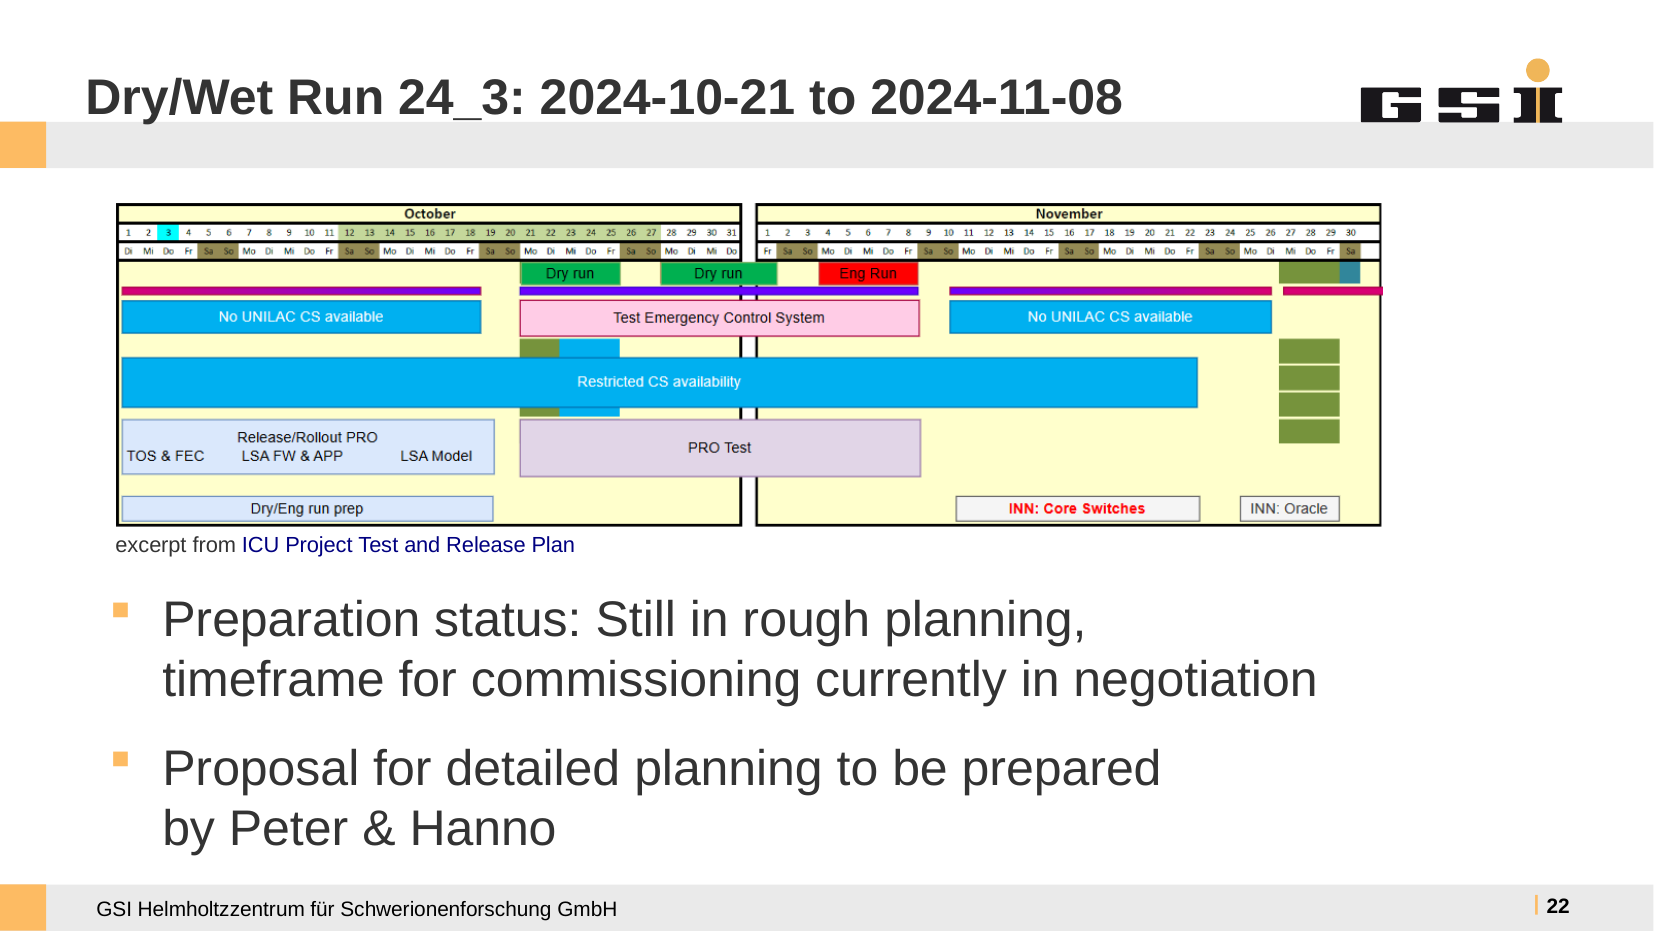

# Dry/Wet Run 24_3: 2024-10-21 to 2024-11-08
 excerpt from ICU Project Test and Release Plan
Preparation status: Still in rough planning,
timeframe for commissioning currently in negotiation
Proposal for detailed planning to be prepared
by Peter & Hanno